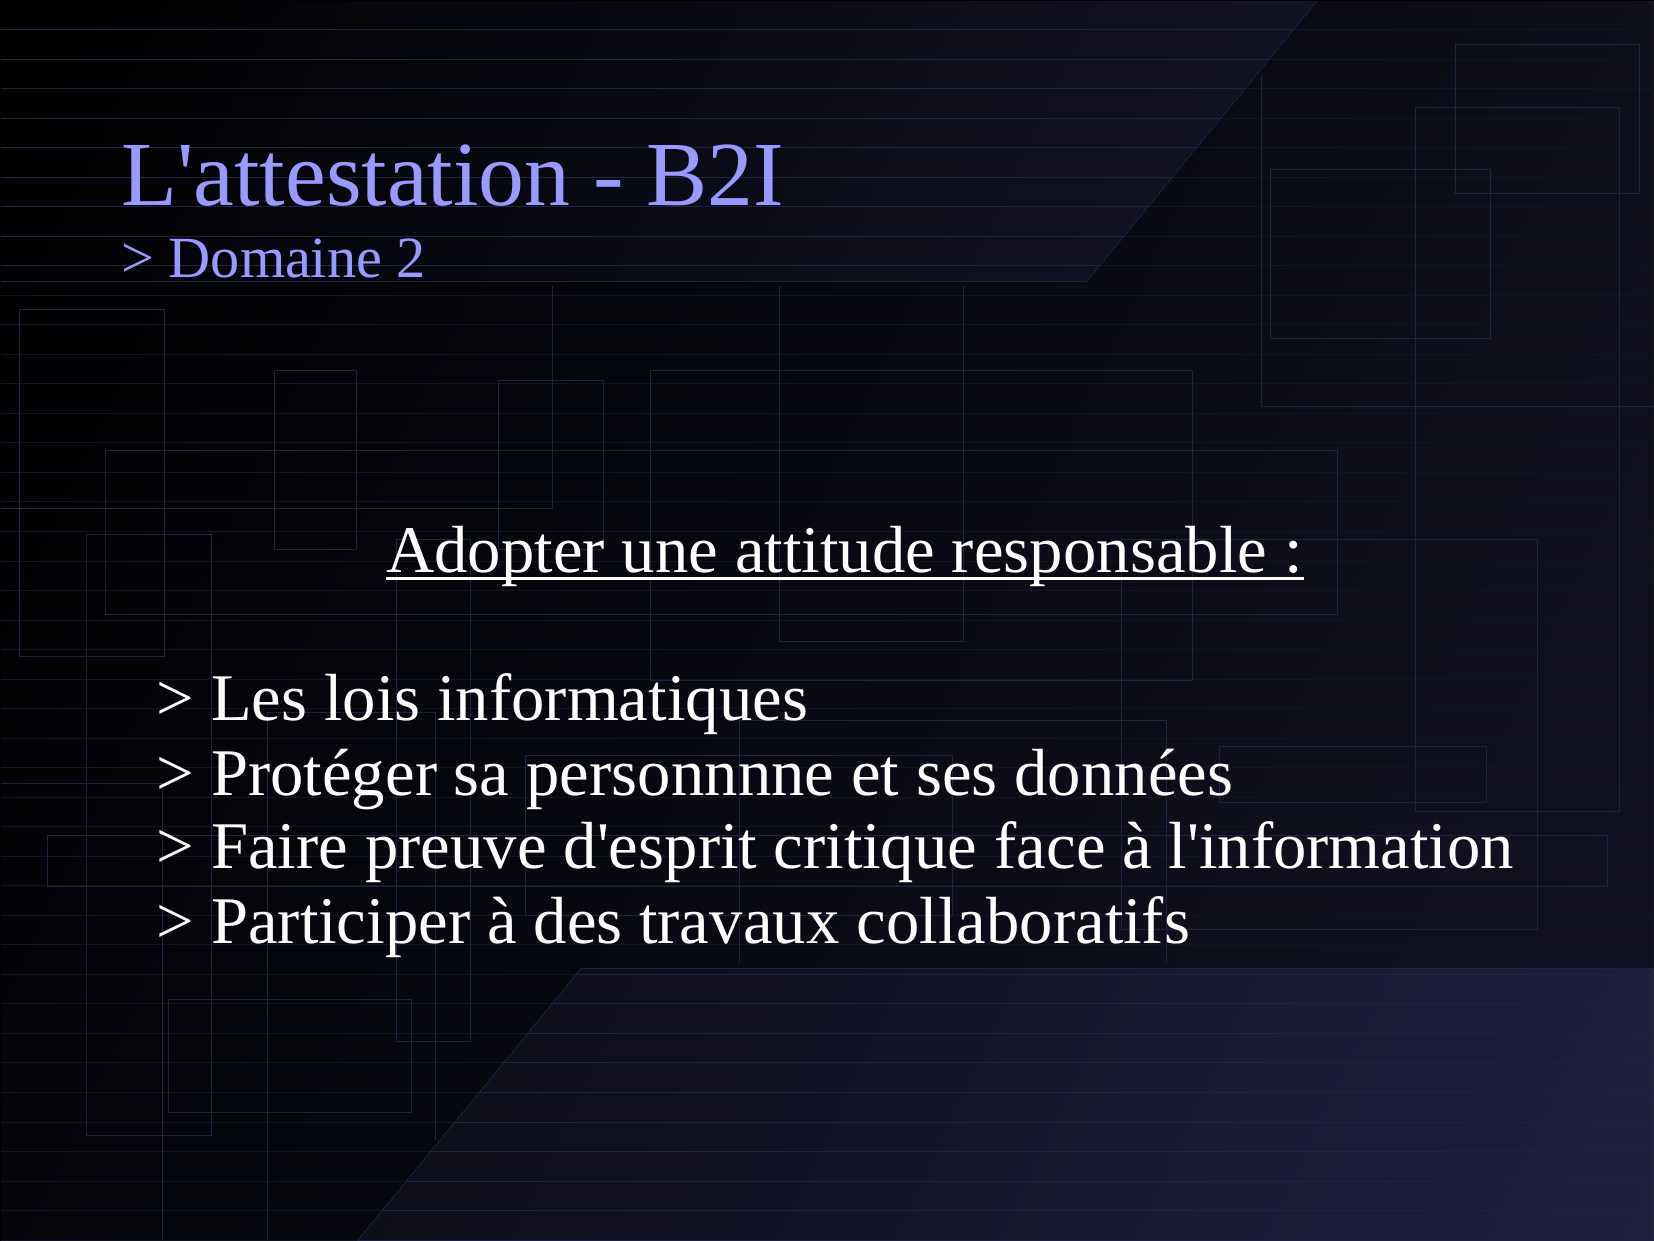

# L'attestation - B2I > Domaine 2
Adopter une attitude responsable :
> Les lois informatiques
> Protéger sa personnnne et ses données
> Faire preuve d'esprit critique face à l'information
> Participer à des travaux collaboratifs